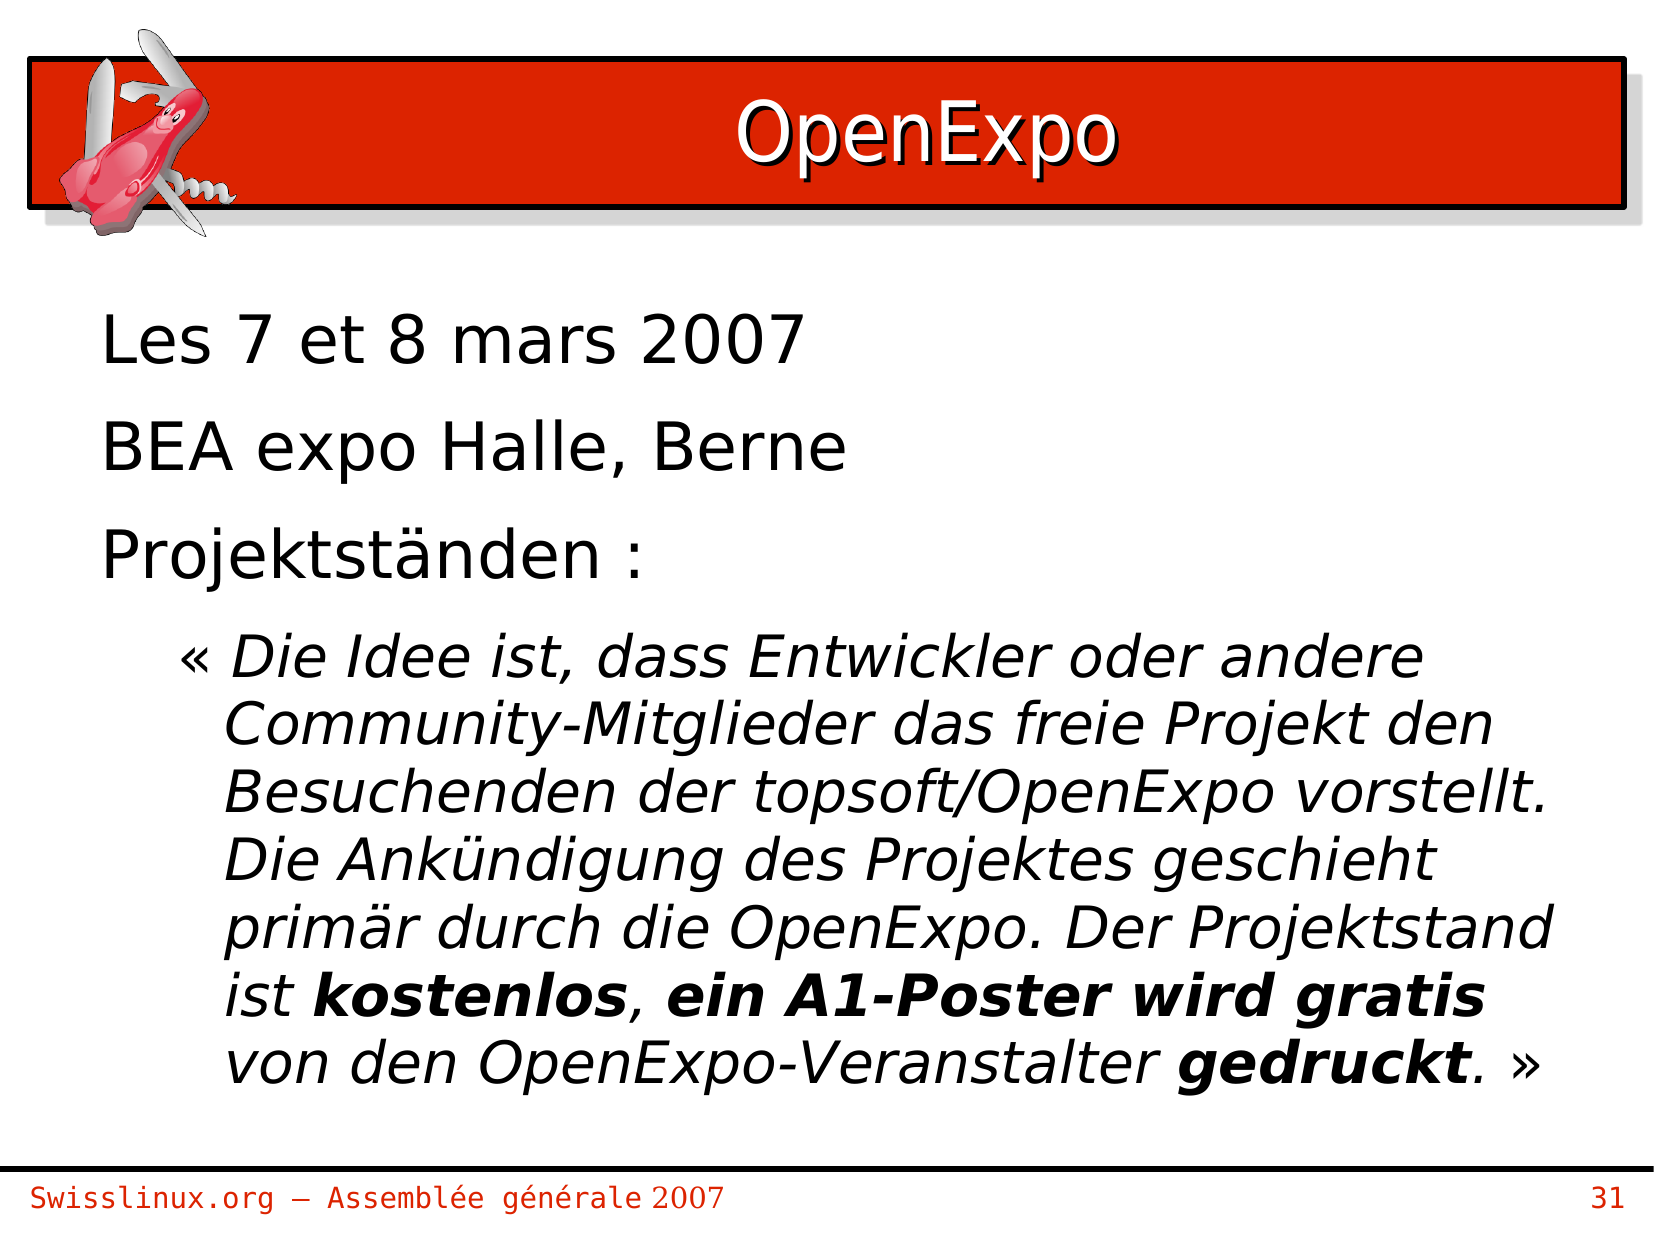

# OpenExpo
Les 7 et 8 mars 2007
BEA expo Halle, Berne
Projektständen :
« Die Idee ist, dass Entwickler oder andere Community-Mitglieder das freie Projekt den Besuchenden der topsoft/OpenExpo vorstellt. Die Ankündigung des Projektes geschieht primär durch die OpenExpo. Der Projektstand ist kostenlos, ein A1-Poster wird gratis von den OpenExpo-Veranstalter gedruckt. »
26 Janvier 2007
31